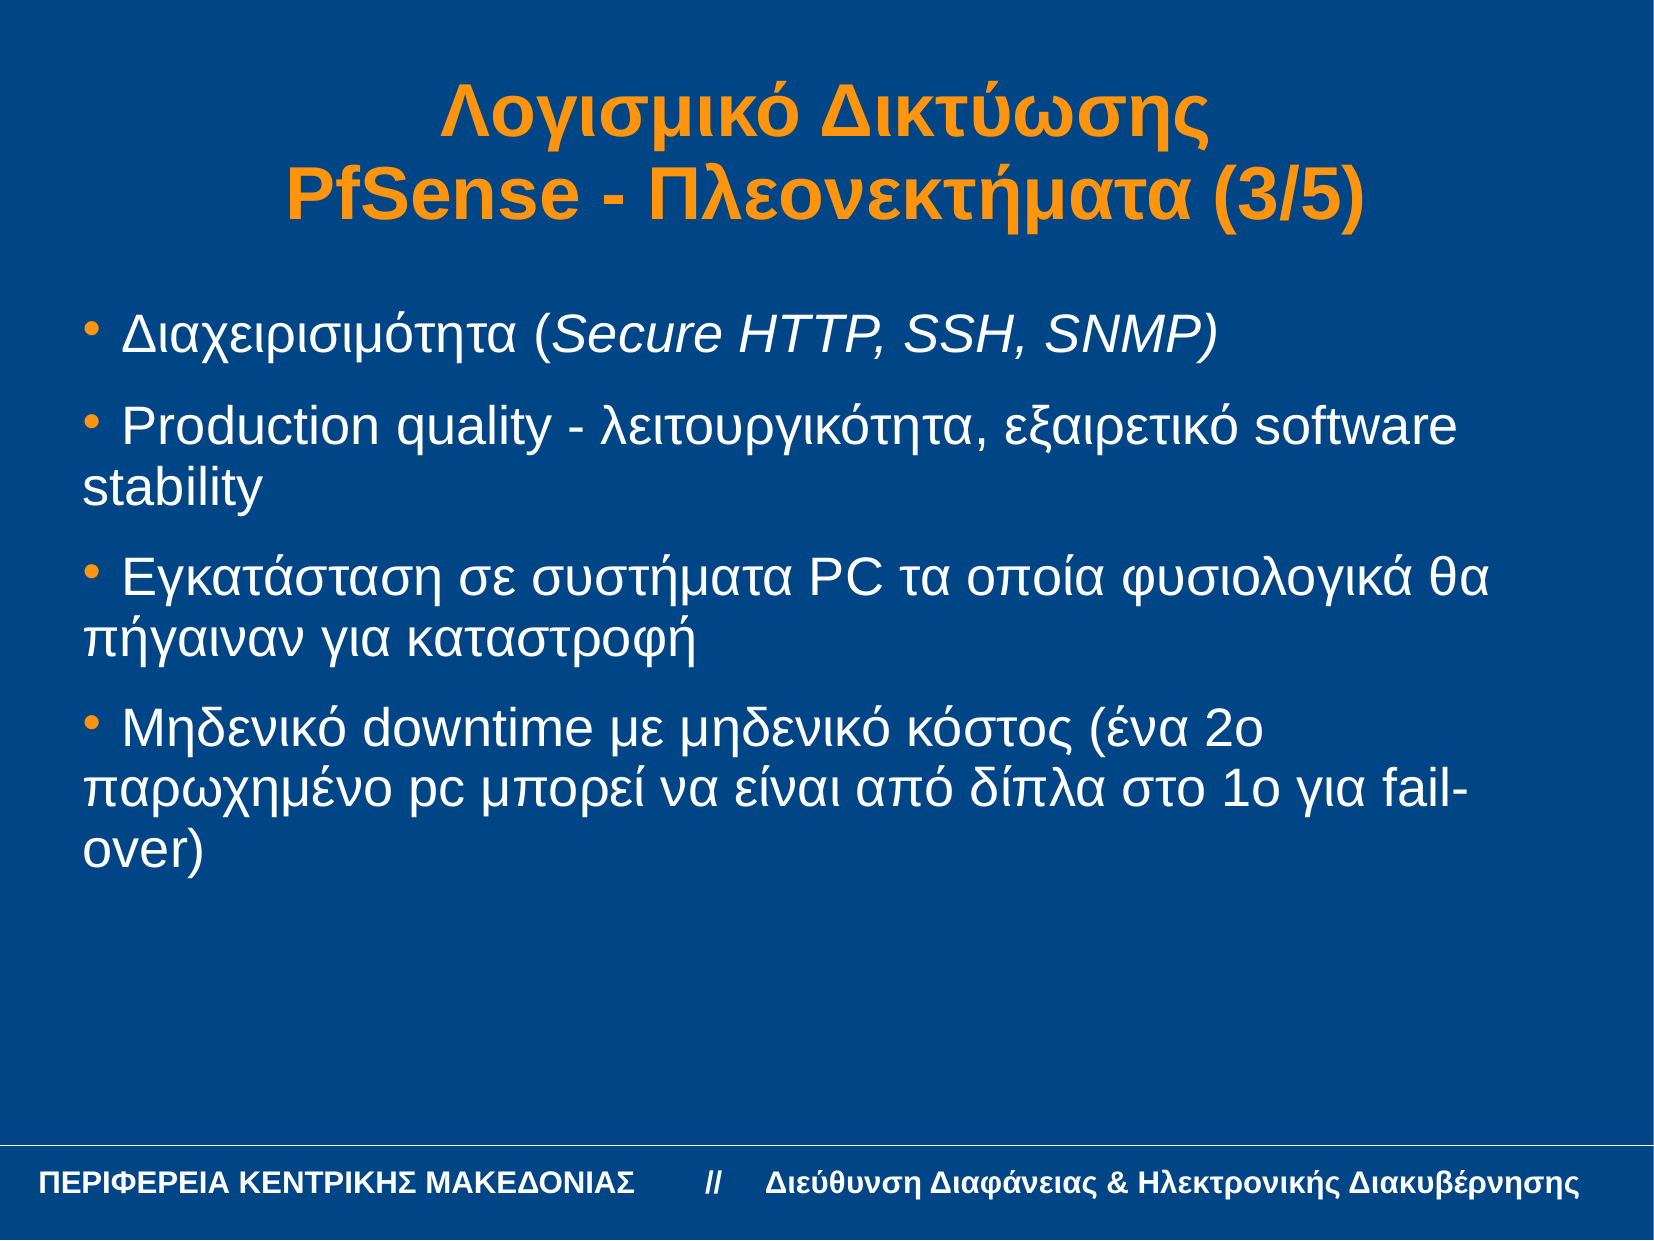

Λογισμικό Δικτύωσης
PfSense - Πλεονεκτήματα (3/5)
# Διαχειρισιμότητα (Secure HTTP, SSH, SNMP)
 Production quality - λειτουργικότητα, εξαιρετικό software stability
 Εγκατάσταση σε συστήματα PC τα οποία φυσιολογικά θα πήγαιναν για καταστροφή
 Μηδενικό downtime με μηδενικό κόστος (ένα 2ο παρωχημένο pc μπορεί να είναι από δίπλα στο 1ο για fail-over)
ΠΕΡΙΦΕΡΕΙΑ ΚΕΝΤΡΙΚΗΣ ΜΑΚΕΔΟΝΙΑΣ // Διεύθυνση Διαφάνειας & Ηλεκτρονικής Διακυβέρνησης